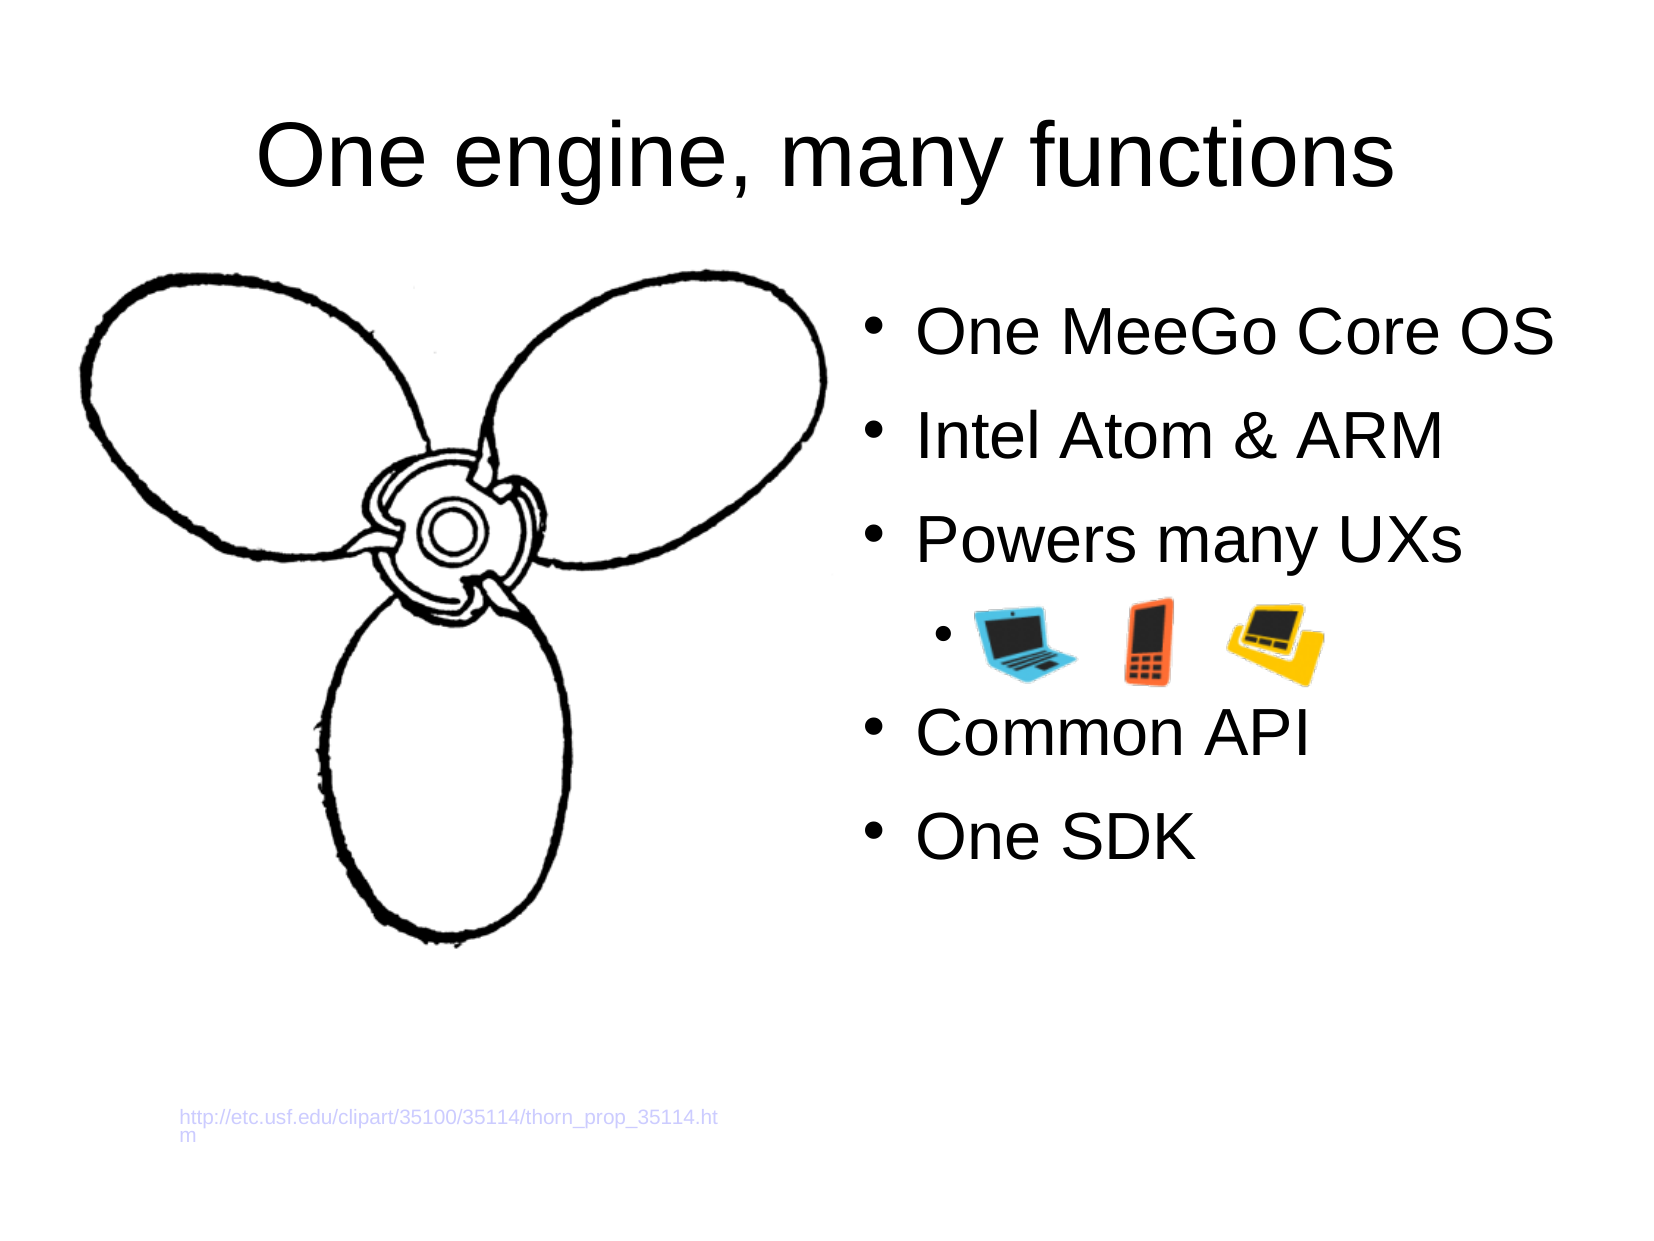

# One engine, many functions
One MeeGo Core OS
Intel Atom & ARM
Powers many UXs
Common API
One SDK
http://etc.usf.edu/clipart/35100/35114/thorn_prop_35114.htm